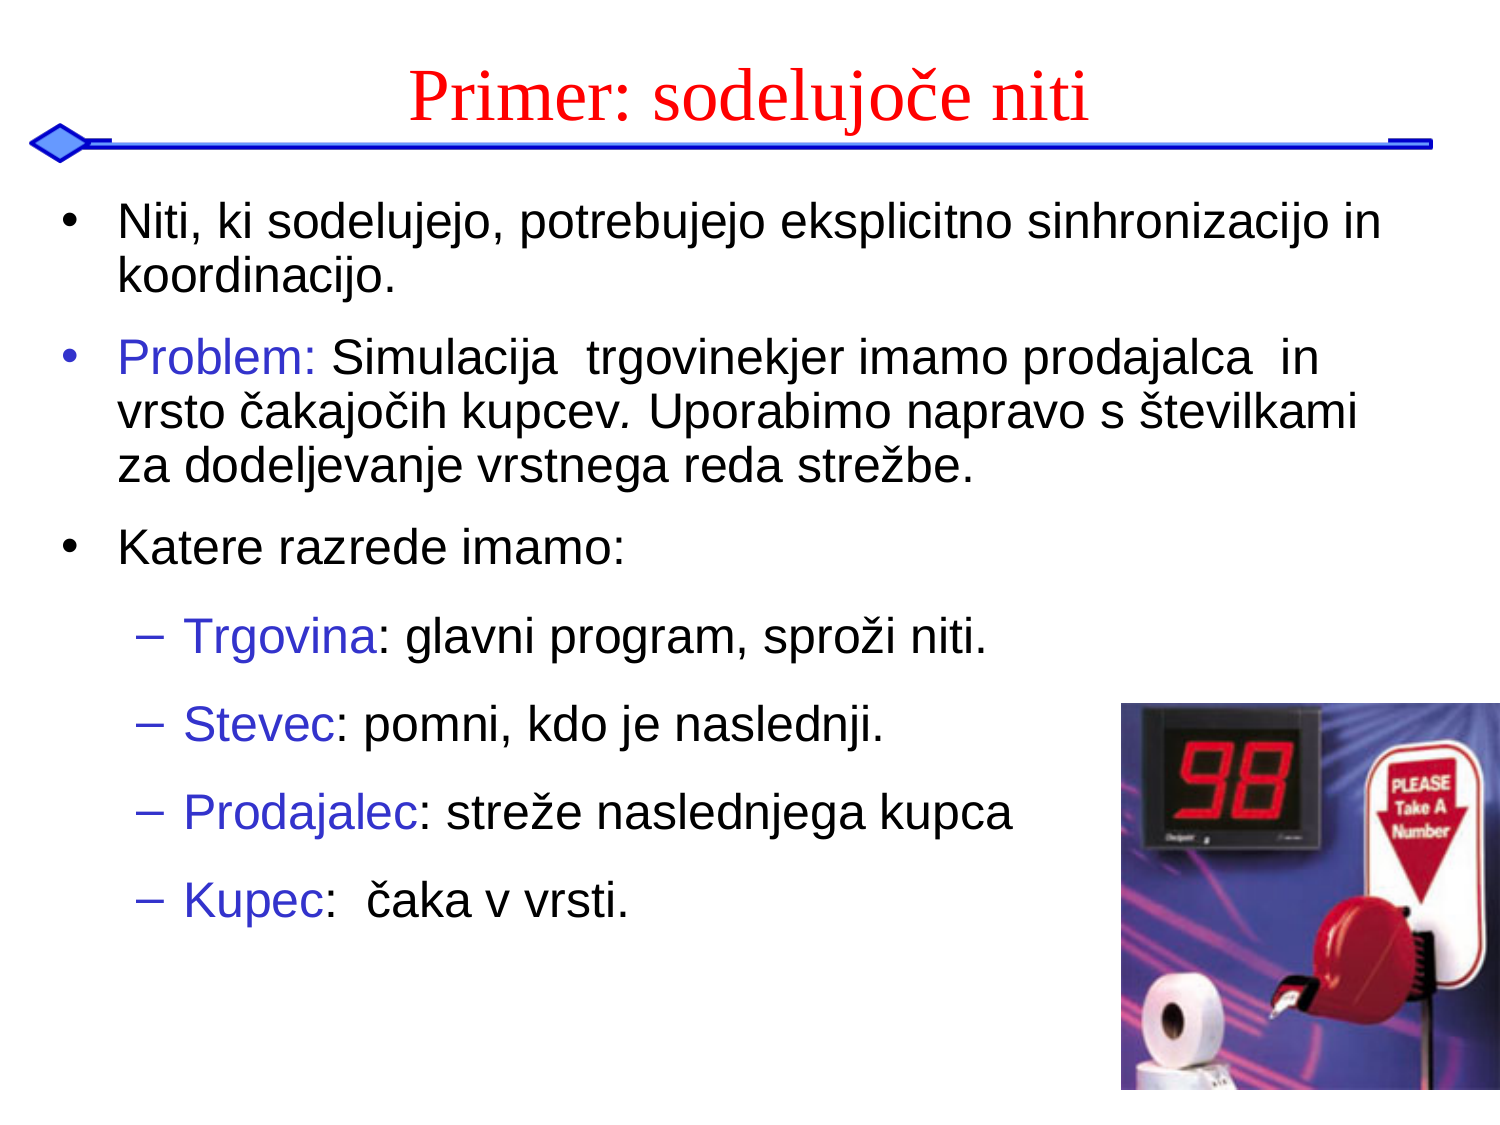

# Primer: sodelujoče niti
Niti, ki sodelujejo, potrebujejo eksplicitno sinhronizacijo in koordinacijo.
Problem: Simulacija trgovinekjer imamo prodajalca in vrsto čakajočih kupcev. Uporabimo napravo s številkami za dodeljevanje vrstnega reda strežbe.
Katere razrede imamo:
Trgovina: glavni program, sproži niti.
Stevec: pomni, kdo je naslednji.
Prodajalec: streže naslednjega kupca
Kupec: čaka v vrsti.